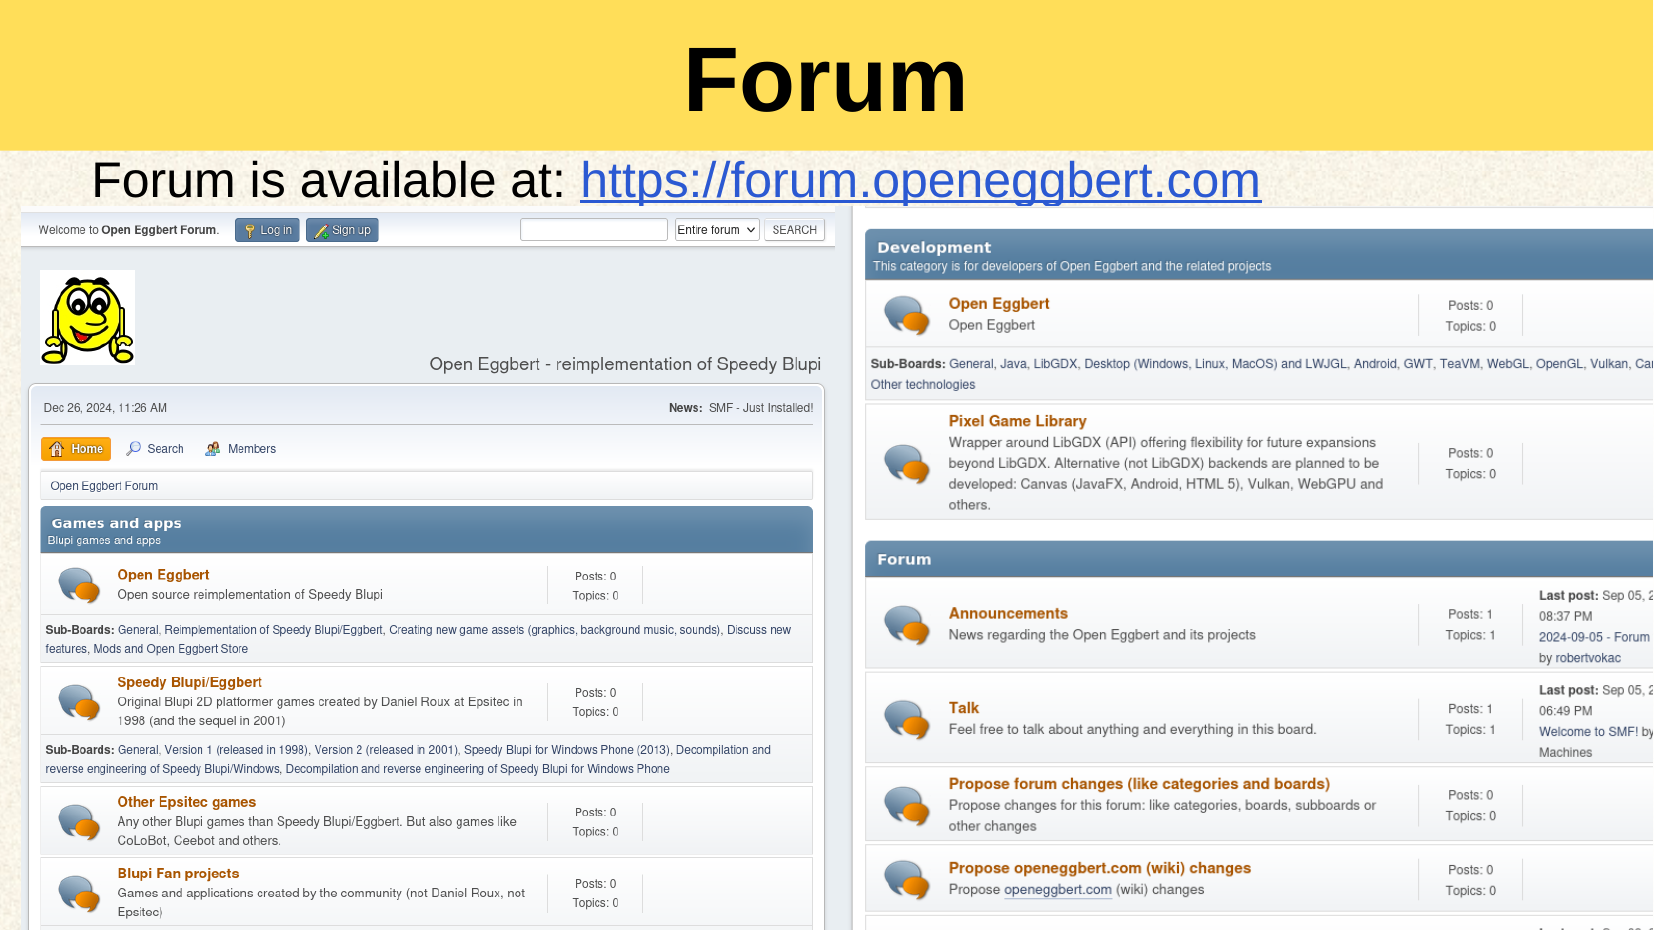

# Forum
Forum is available at: https://forum.openeggbert.com
23